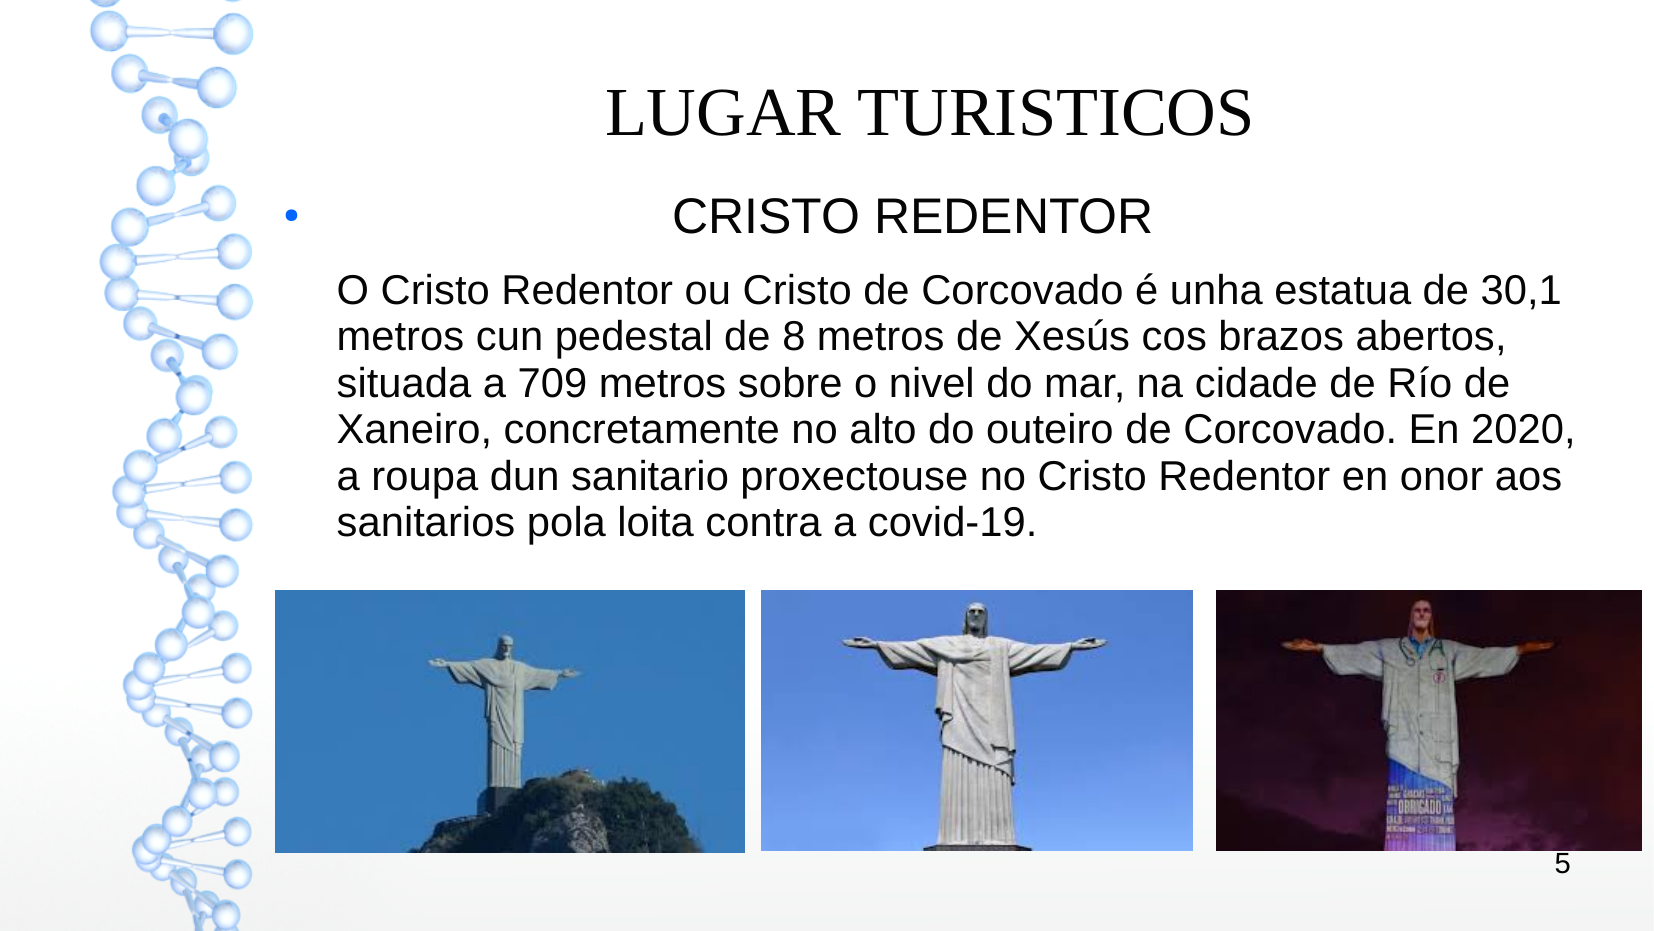

# LUGAR TURISTICOS
 CRISTO REDENTOR
O Cristo Redentor ou Cristo de Corcovado é unha estatua de 30,1 metros cun pedestal de 8 metros de Xesús cos brazos abertos, situada a 709 metros sobre o nivel do mar, na cidade de Río de Xaneiro, concretamente no alto do outeiro de Corcovado. En 2020, a roupa dun sanitario proxectouse no Cristo Redentor en onor aos sanitarios pola loita contra a covid-19.
5